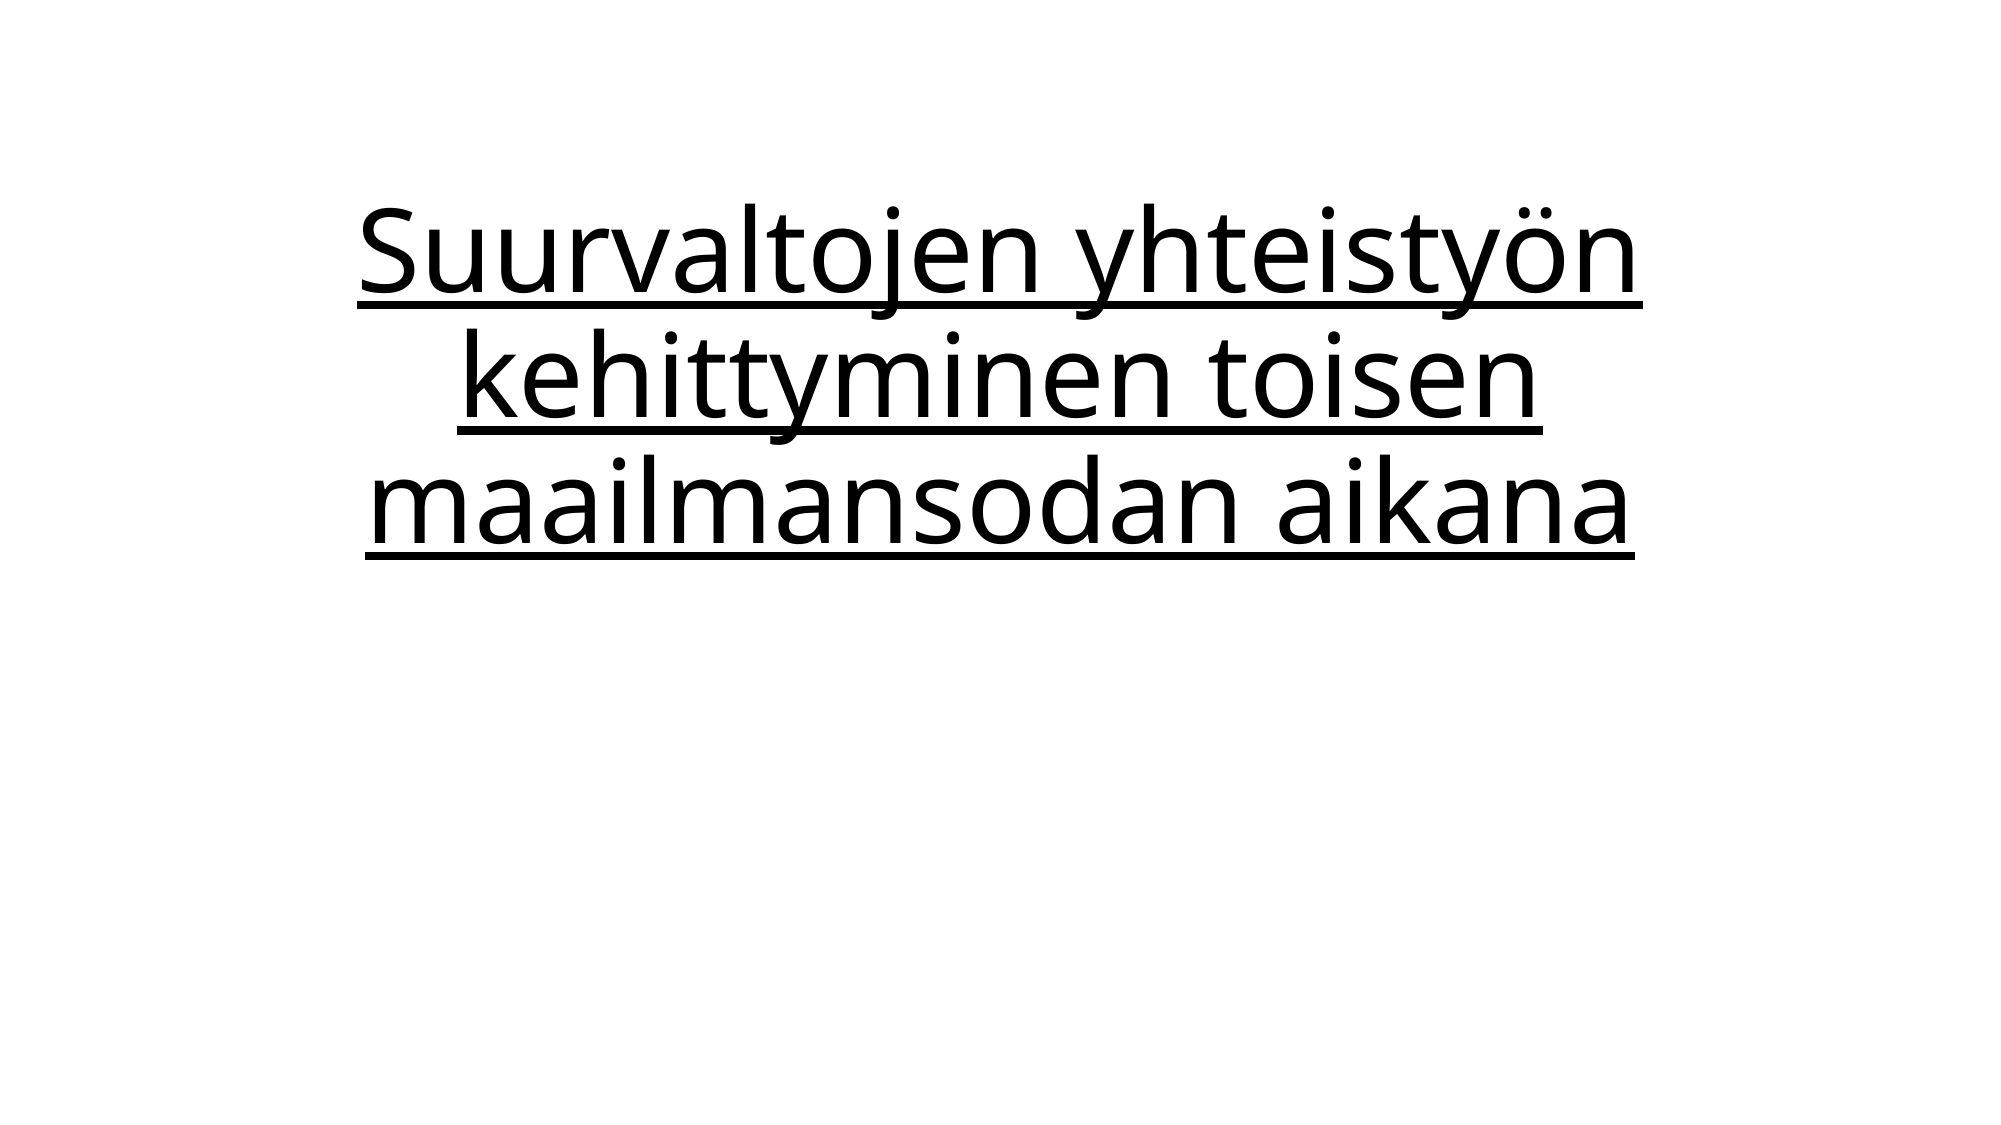

# Suurvaltojen yhteistyön kehittyminen toisen maailmansodan aikana